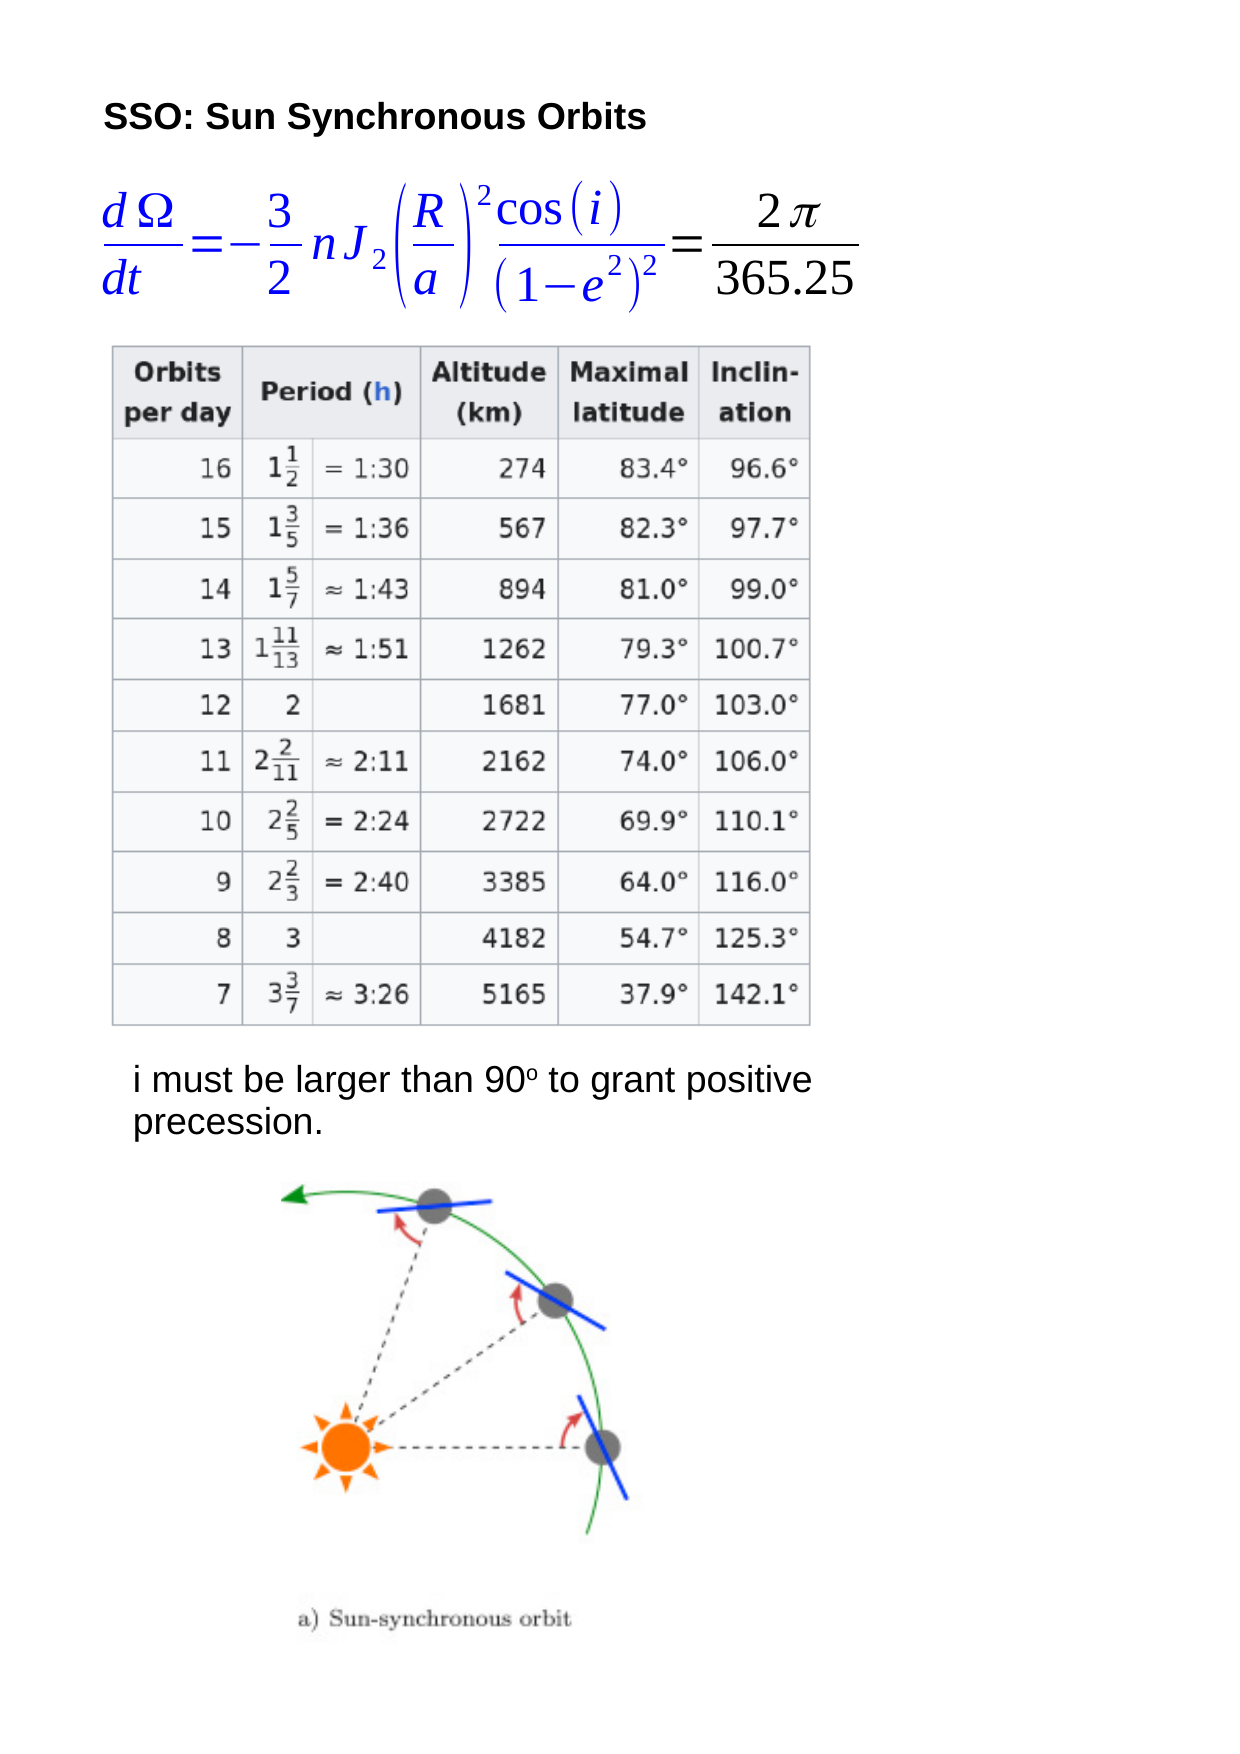

SSO: Sun Synchronous Orbits
i must be larger than 90o to grant positive precession.